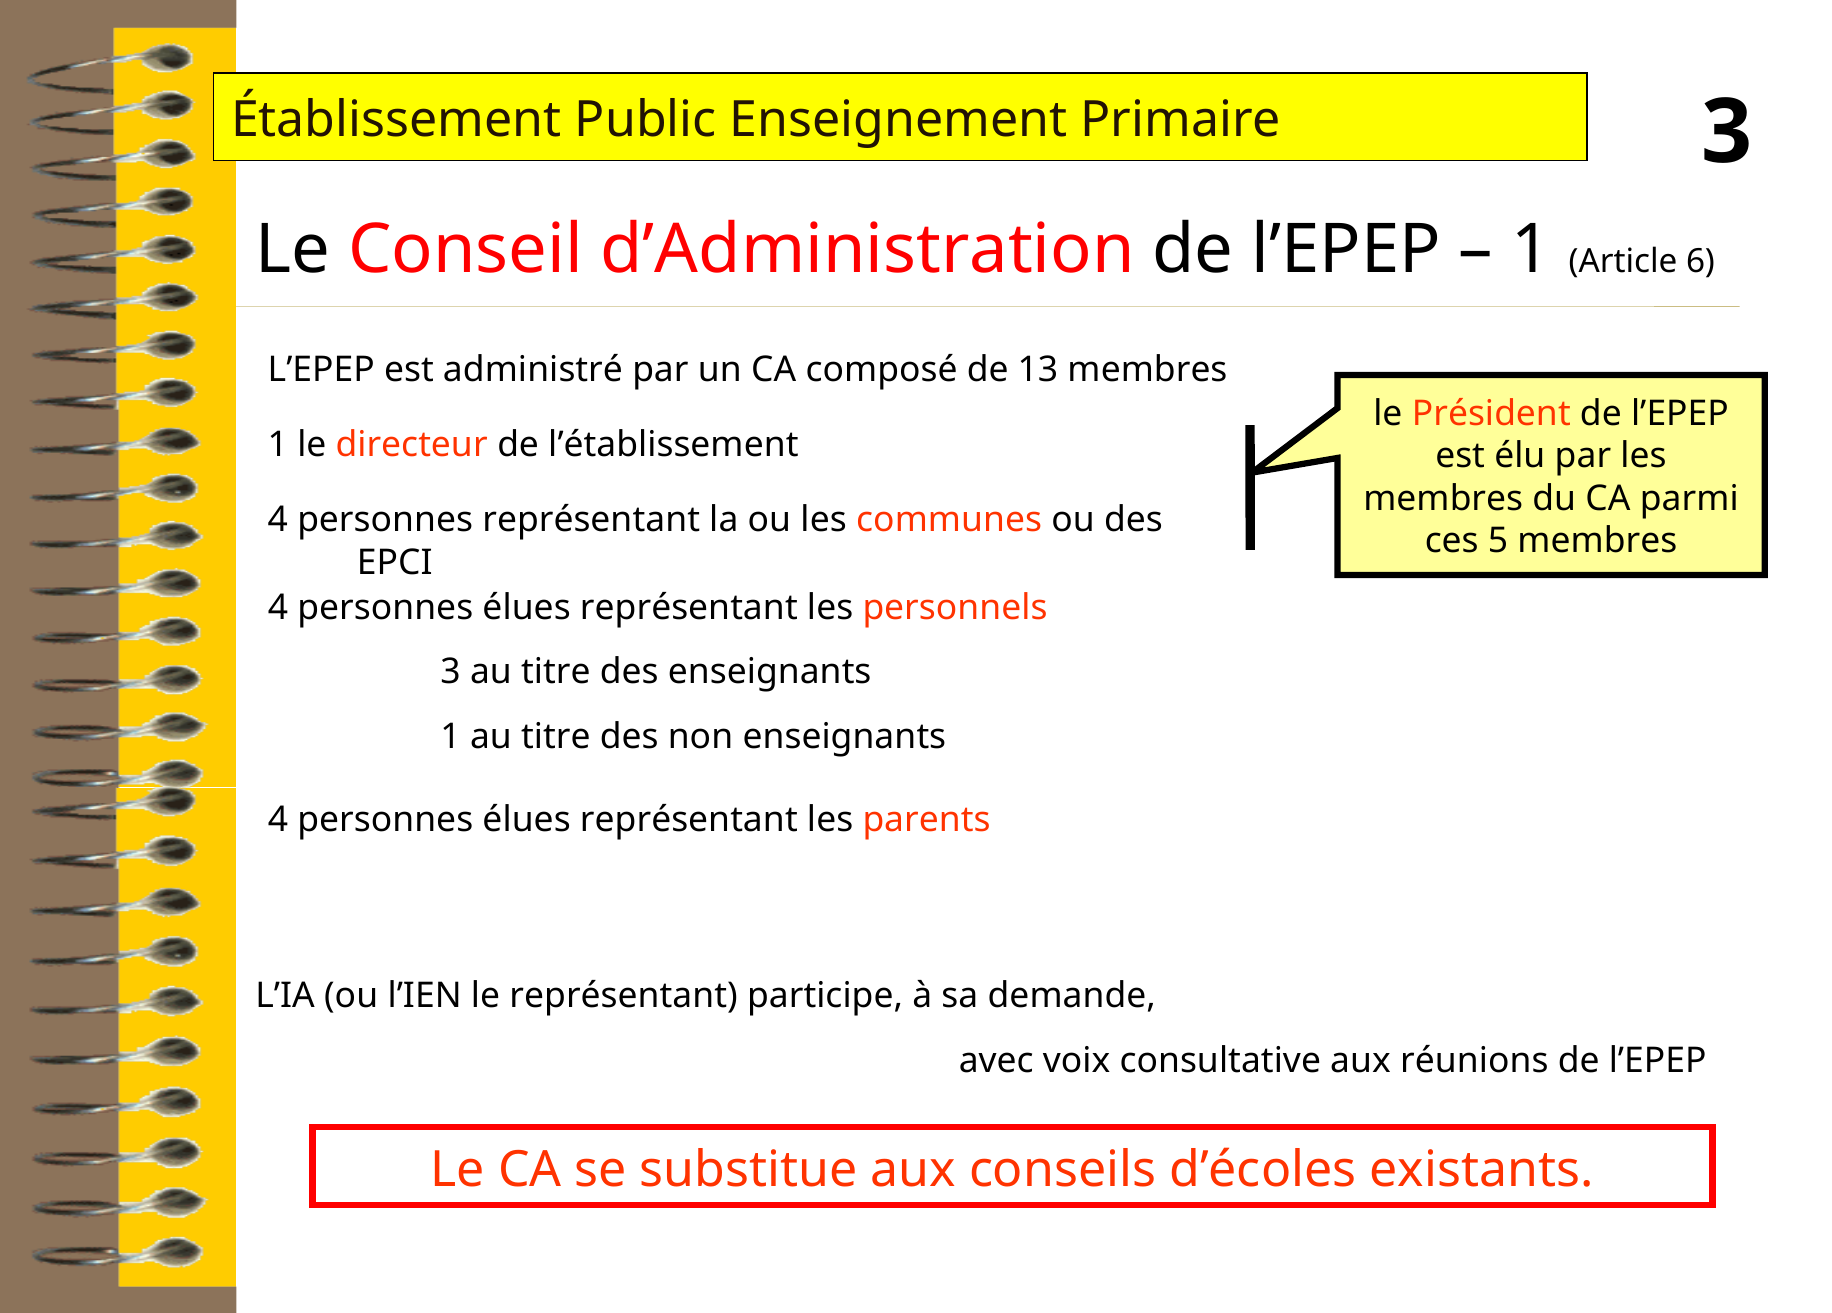

3
# Établissement Public Enseignement Primaire
Le Conseil d’Administration de l’EPEP – 1 (Article 6)‏
L’EPEP est administré par un CA composé de 13 membres
le Président de l’EPEP est élu par les membres du CA parmi ces 5 membres
1 le directeur de l’établissement
4 personnes représentant la ou les communes ou des EPCI
4 personnes élues représentant les personnels
	3 au titre des enseignants
	1 au titre des non enseignants
4 personnes élues représentant les parents
L’IA (ou l’IEN le représentant) participe, à sa demande,
avec voix consultative aux réunions de l’EPEP
Le CA se substitue aux conseils d’écoles existants.